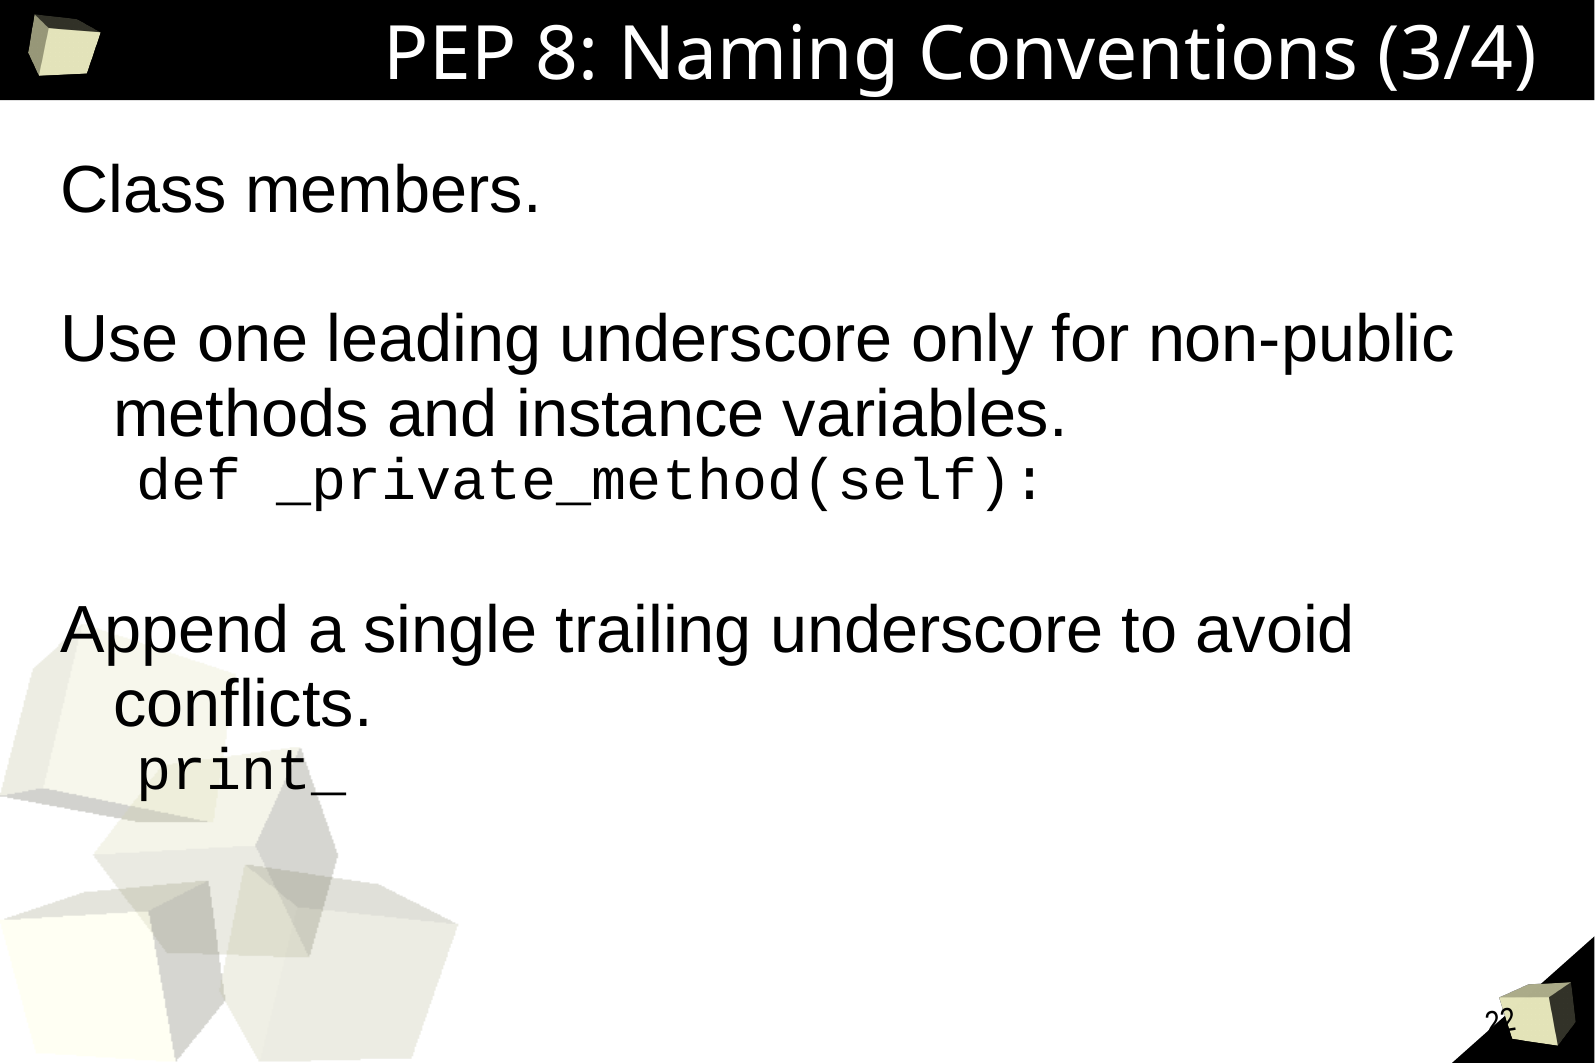

# PEP 8: Naming Conventions (3/4)
Class members.
Use one leading underscore only for non-public methods and instance variables.
def _private_method(self):
Append a single trailing underscore to avoid conflicts.
print_